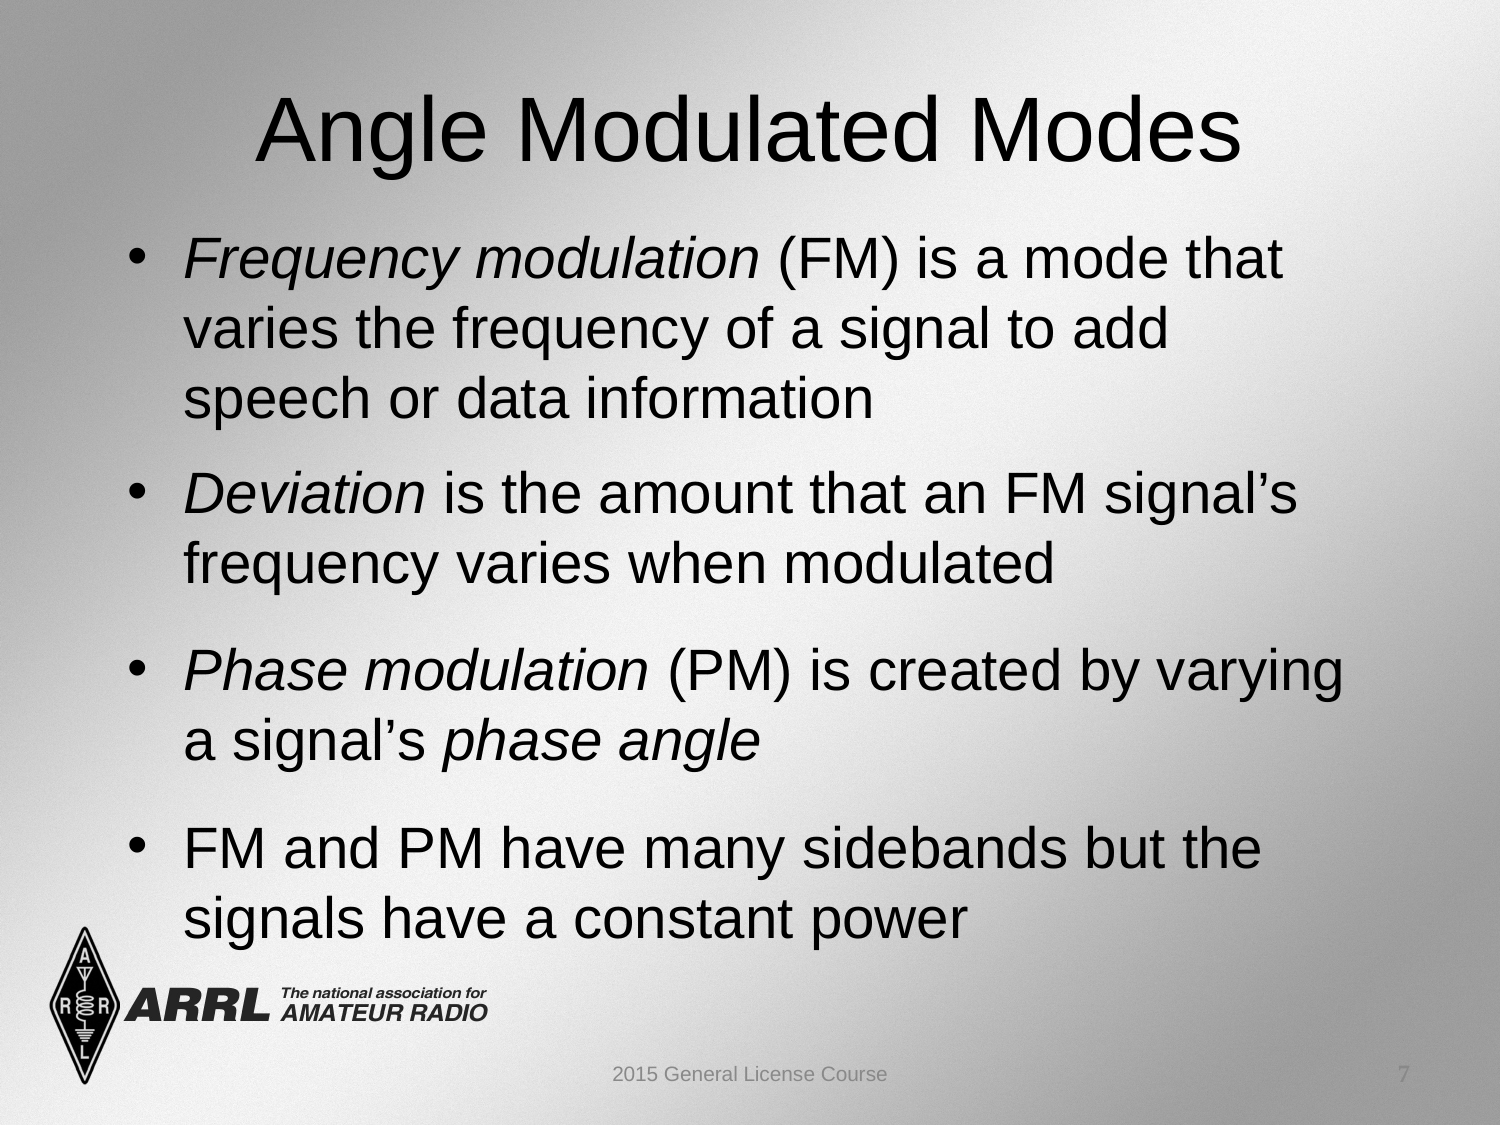

Angle Modulated Modes
Frequency modulation (FM) is a mode that varies the frequency of a signal to add speech or data information
Deviation is the amount that an FM signal’s frequency varies when modulated
Phase modulation (PM) is created by varying a signal’s phase angle
FM and PM have many sidebands but the signals have a constant power
2015 General License Course